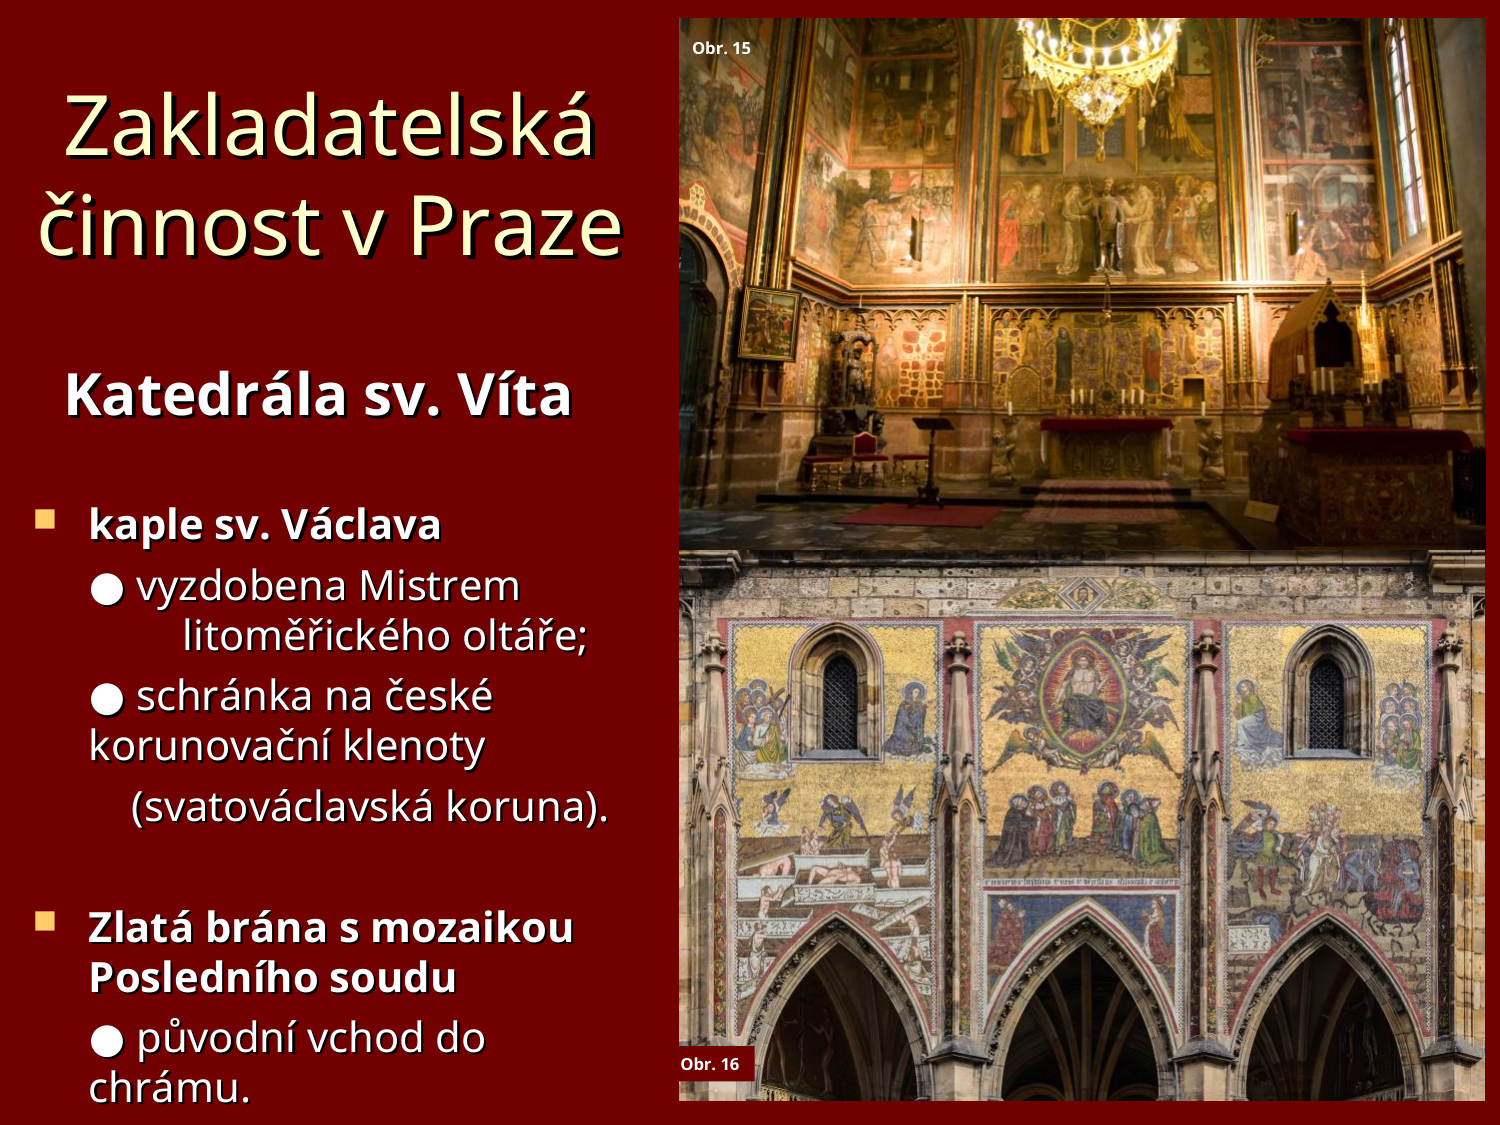

Obr. 15
# Zakladatelská činnost v Praze
 Katedrála sv. Víta
kaple sv. Václava
	● vyzdobena Mistrem 	 	litoměřického oltáře;
	● schránka na české 	korunovační klenoty
	 (svatováclavská koruna).
Zlatá brána s mozaikou Posledního soudu
	● původní vchod do chrámu.
Obr. 16